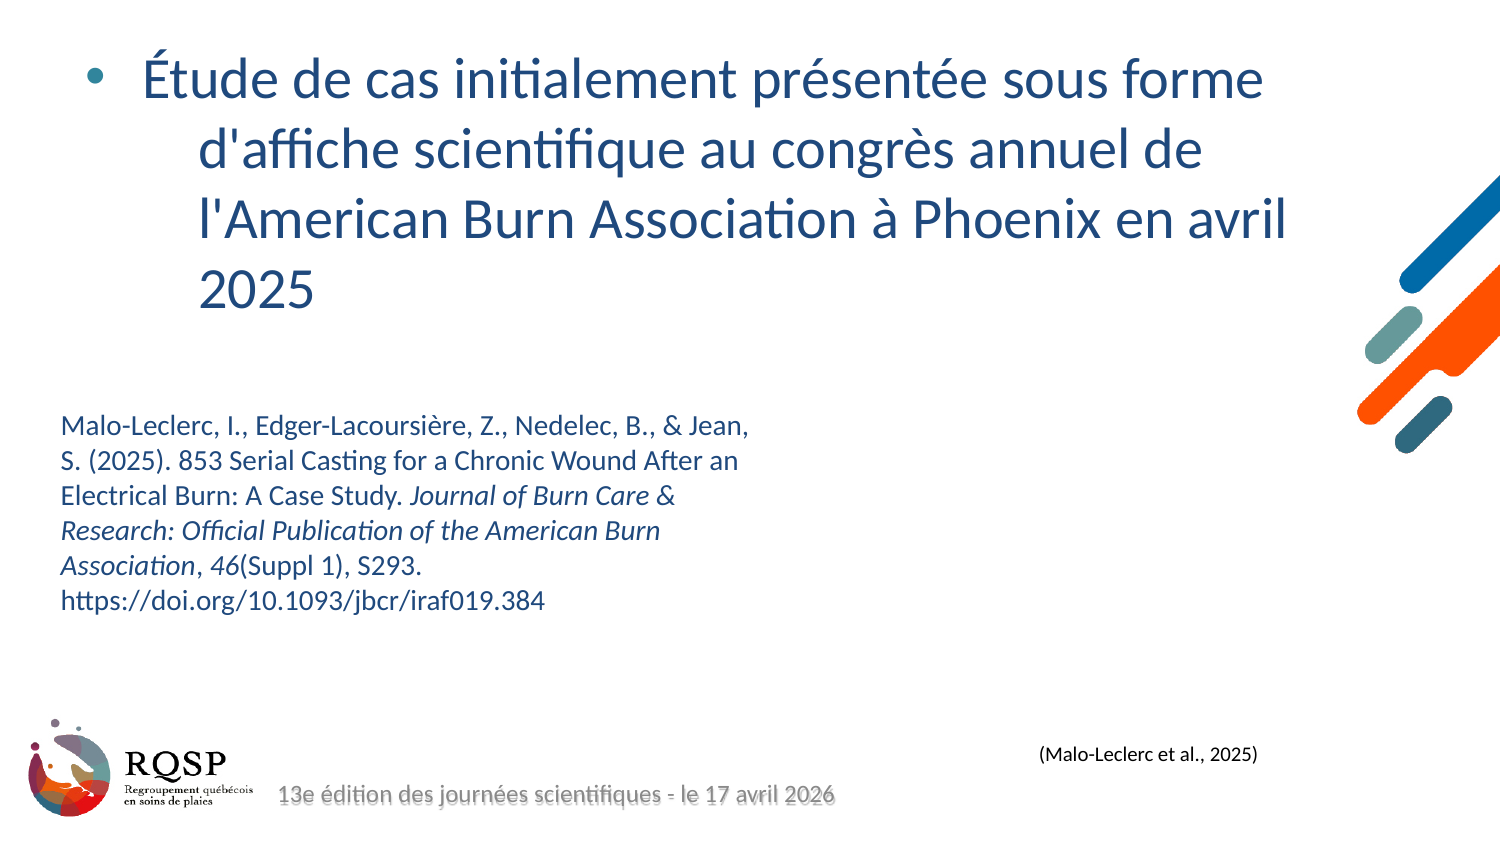

# Étude de cas initialement présentée sous forme d'affiche scientifique au congrès annuel de l'American Burn Association à Phoenix en avril 2025
Malo-Leclerc, I., Edger-Lacoursière, Z., Nedelec, B., & Jean, S. (2025). 853 Serial Casting for a Chronic Wound After an Electrical Burn: A Case Study. Journal of Burn Care & Research: Official Publication of the American Burn Association, 46(Suppl 1), S293. https://doi.org/10.1093/jbcr/iraf019.384
(Malo-Leclerc et al., 2025)